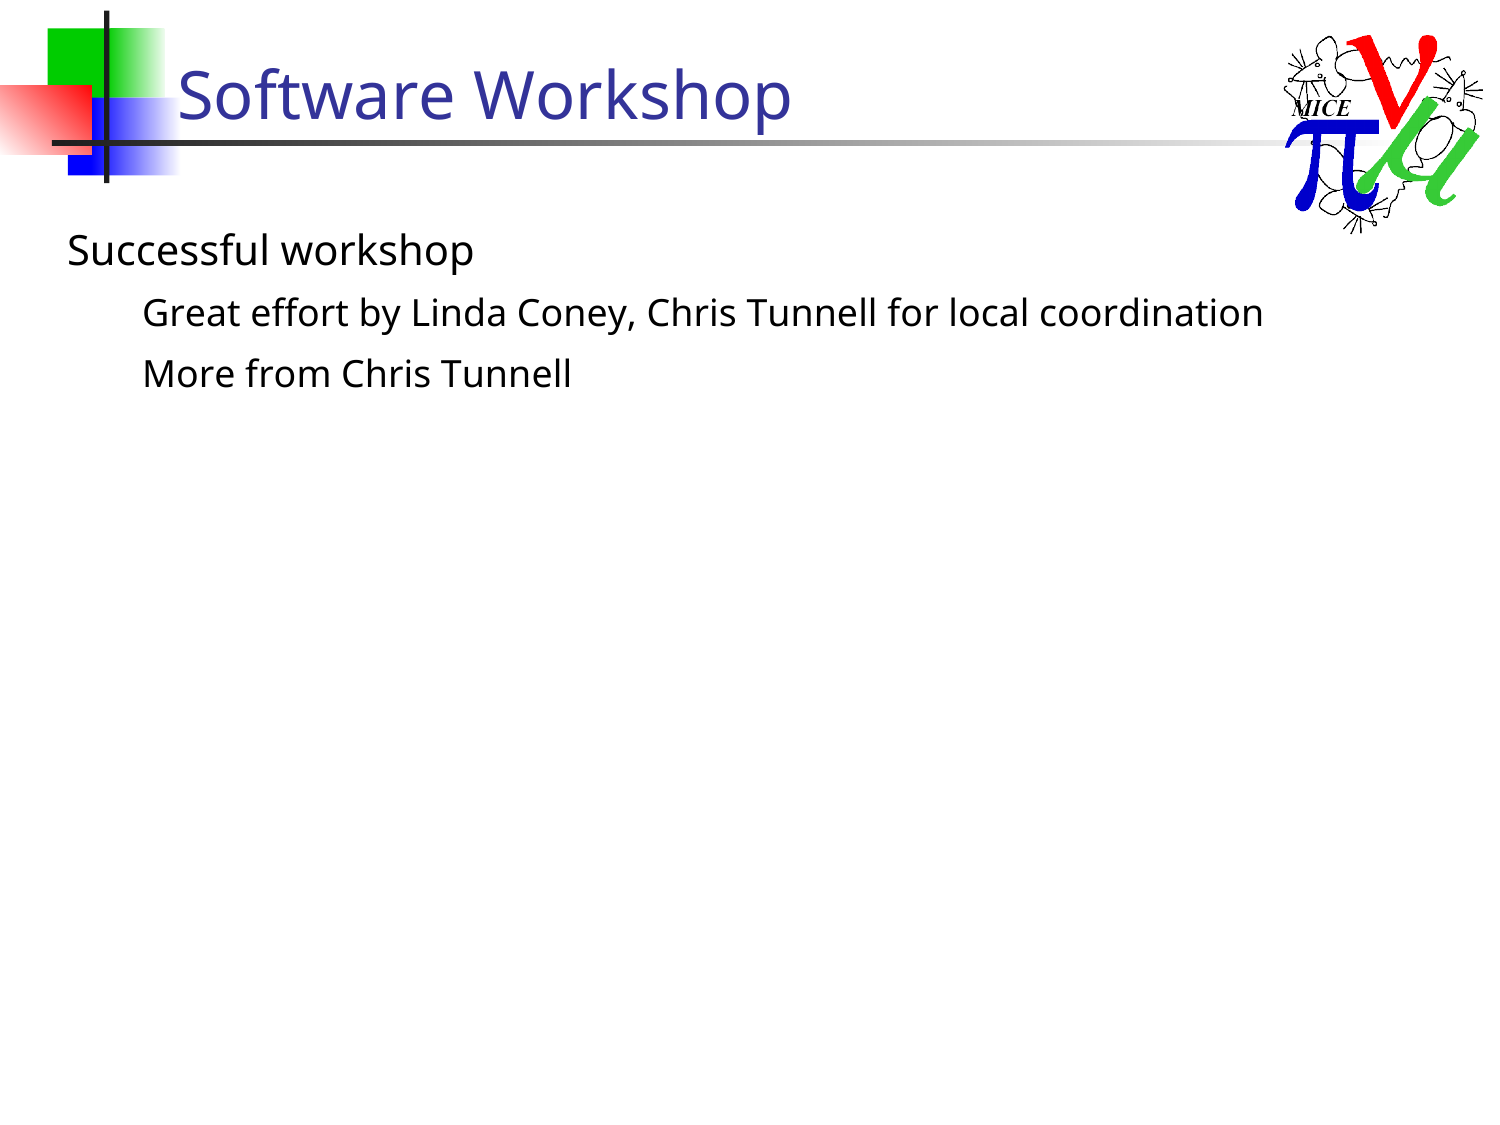

# Software Workshop
Successful workshop
Great effort by Linda Coney, Chris Tunnell for local coordination
More from Chris Tunnell